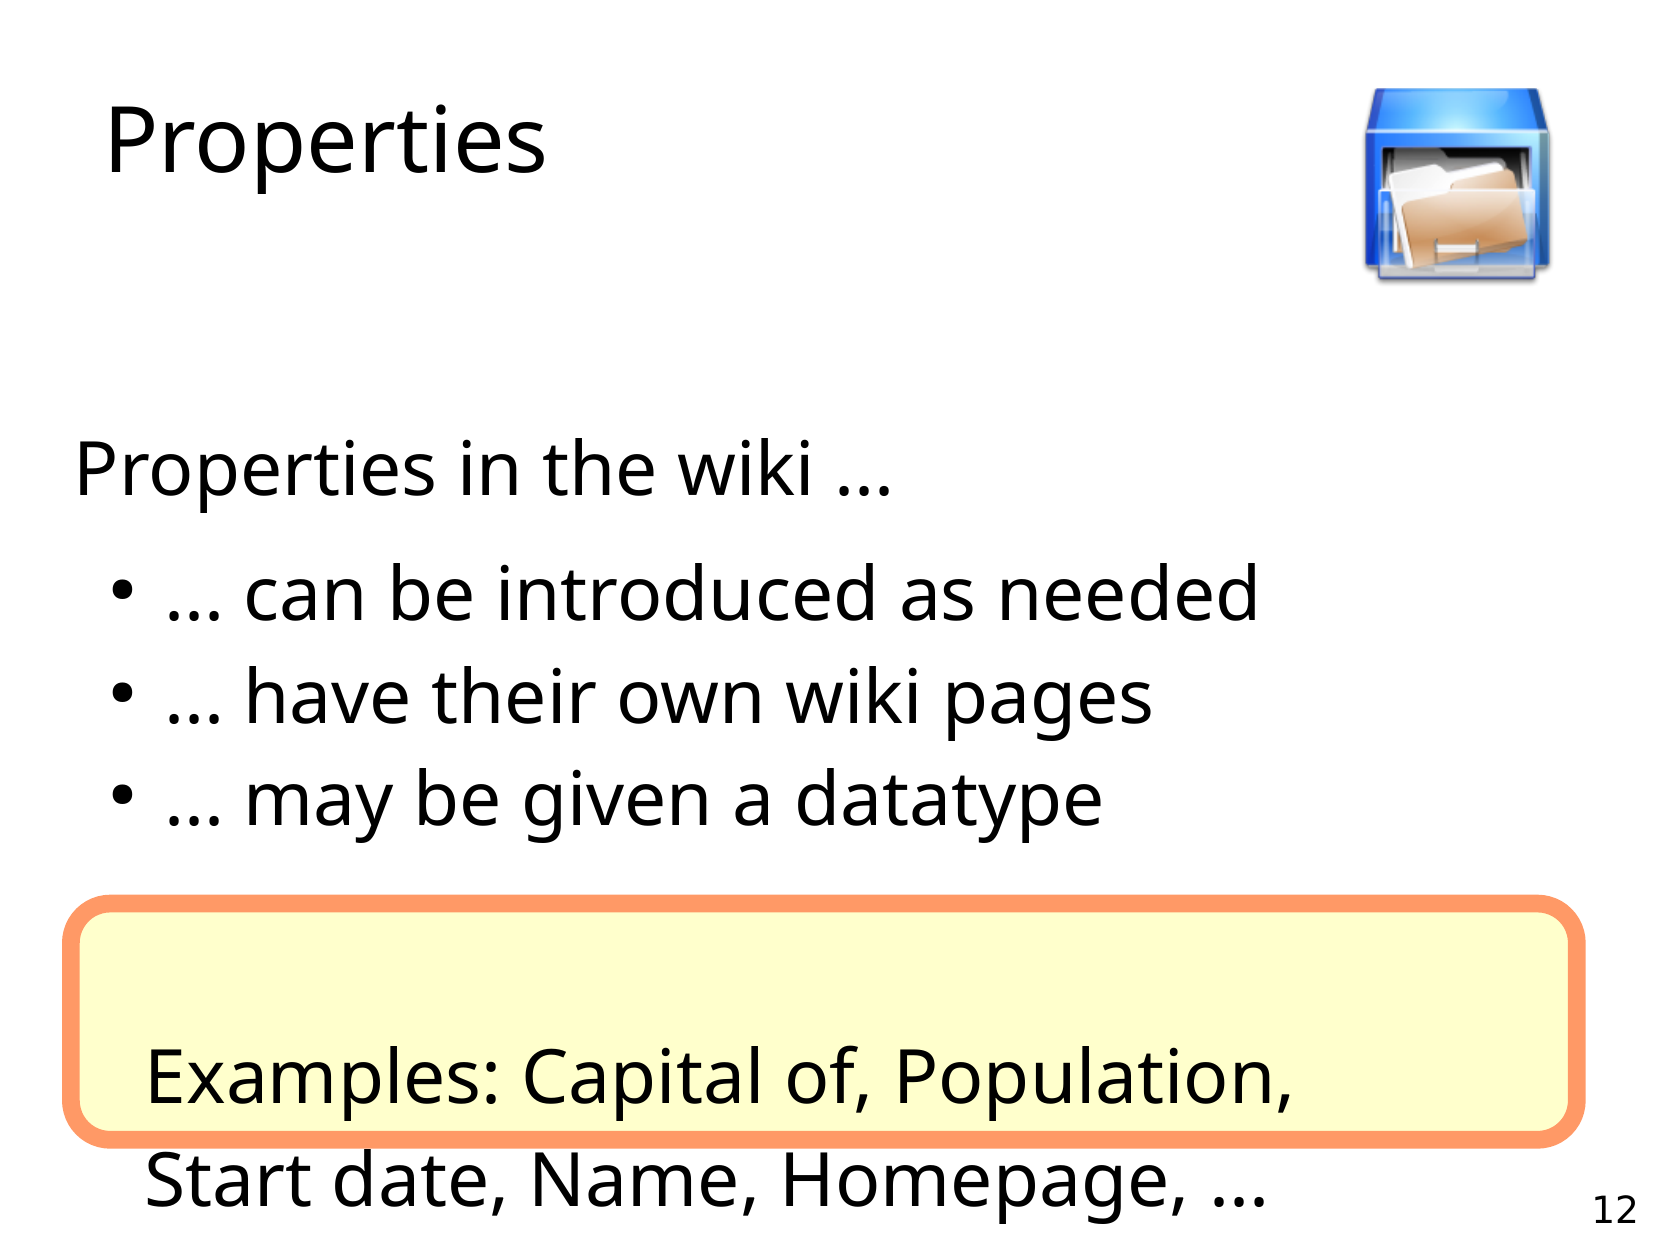

Properties
Properties in the wiki ...
 ... can be introduced as needed
 ... have their own wiki pages
 ... may be given a datatype
Examples: Capital of, Population,
Start date, Name, Homepage, ...
12